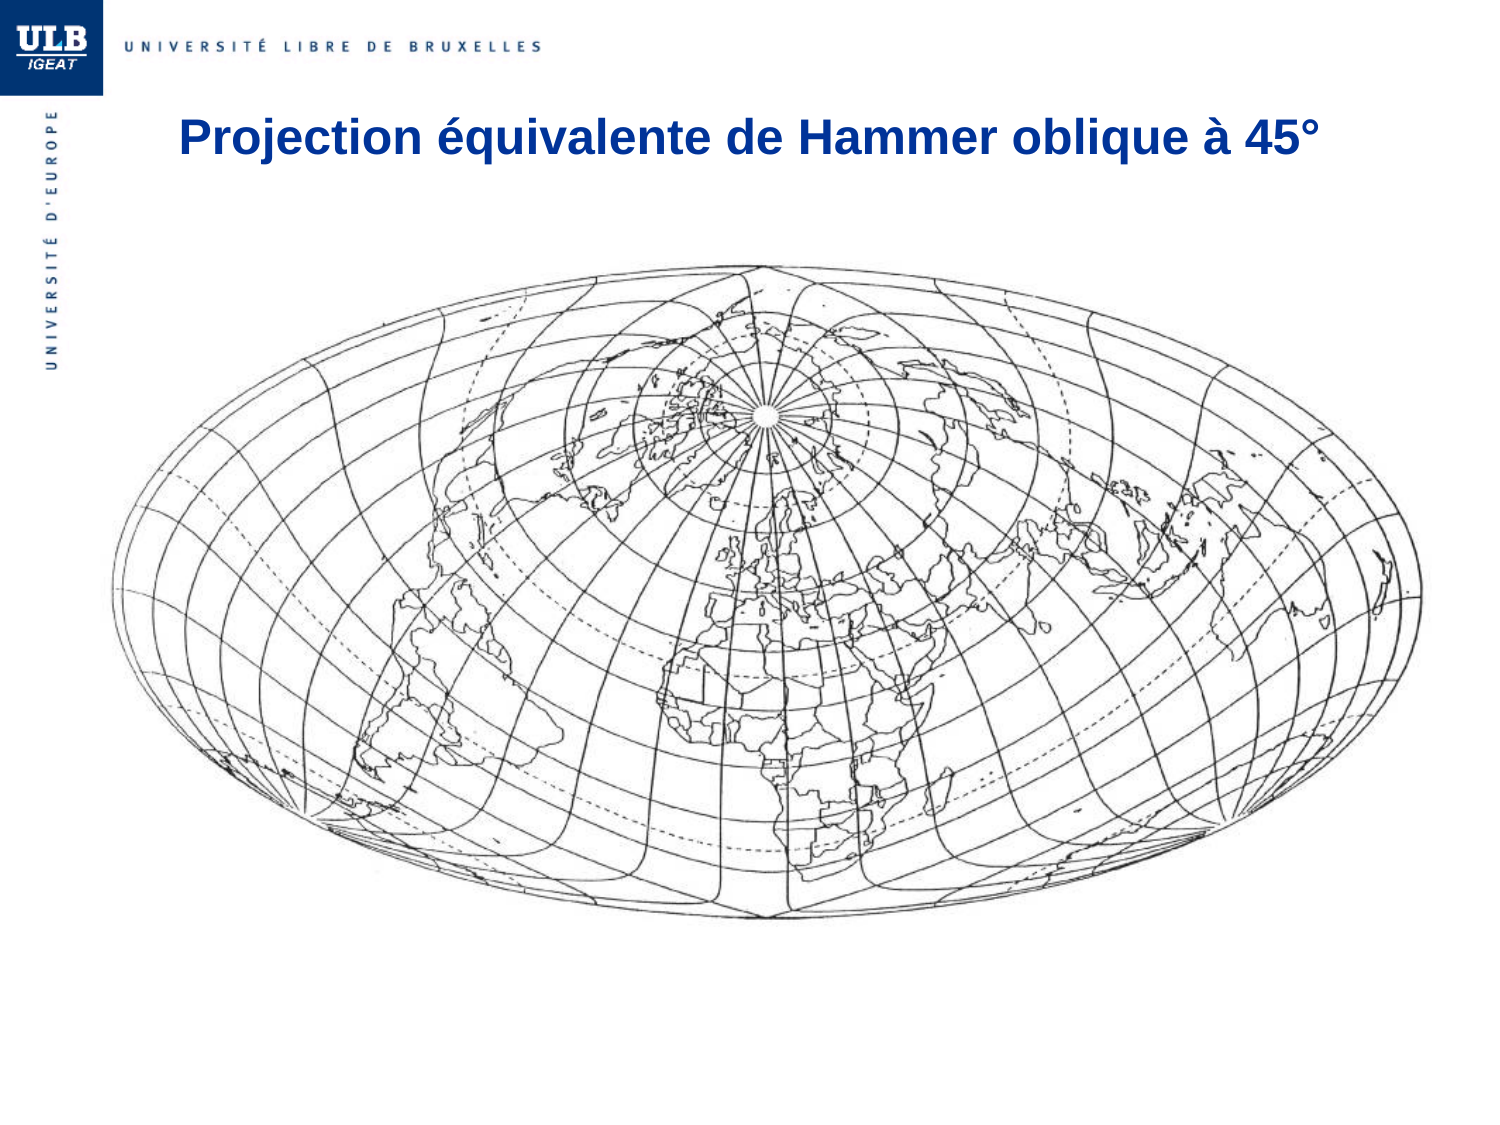

# Projection équivalente de Hammer oblique à 45°